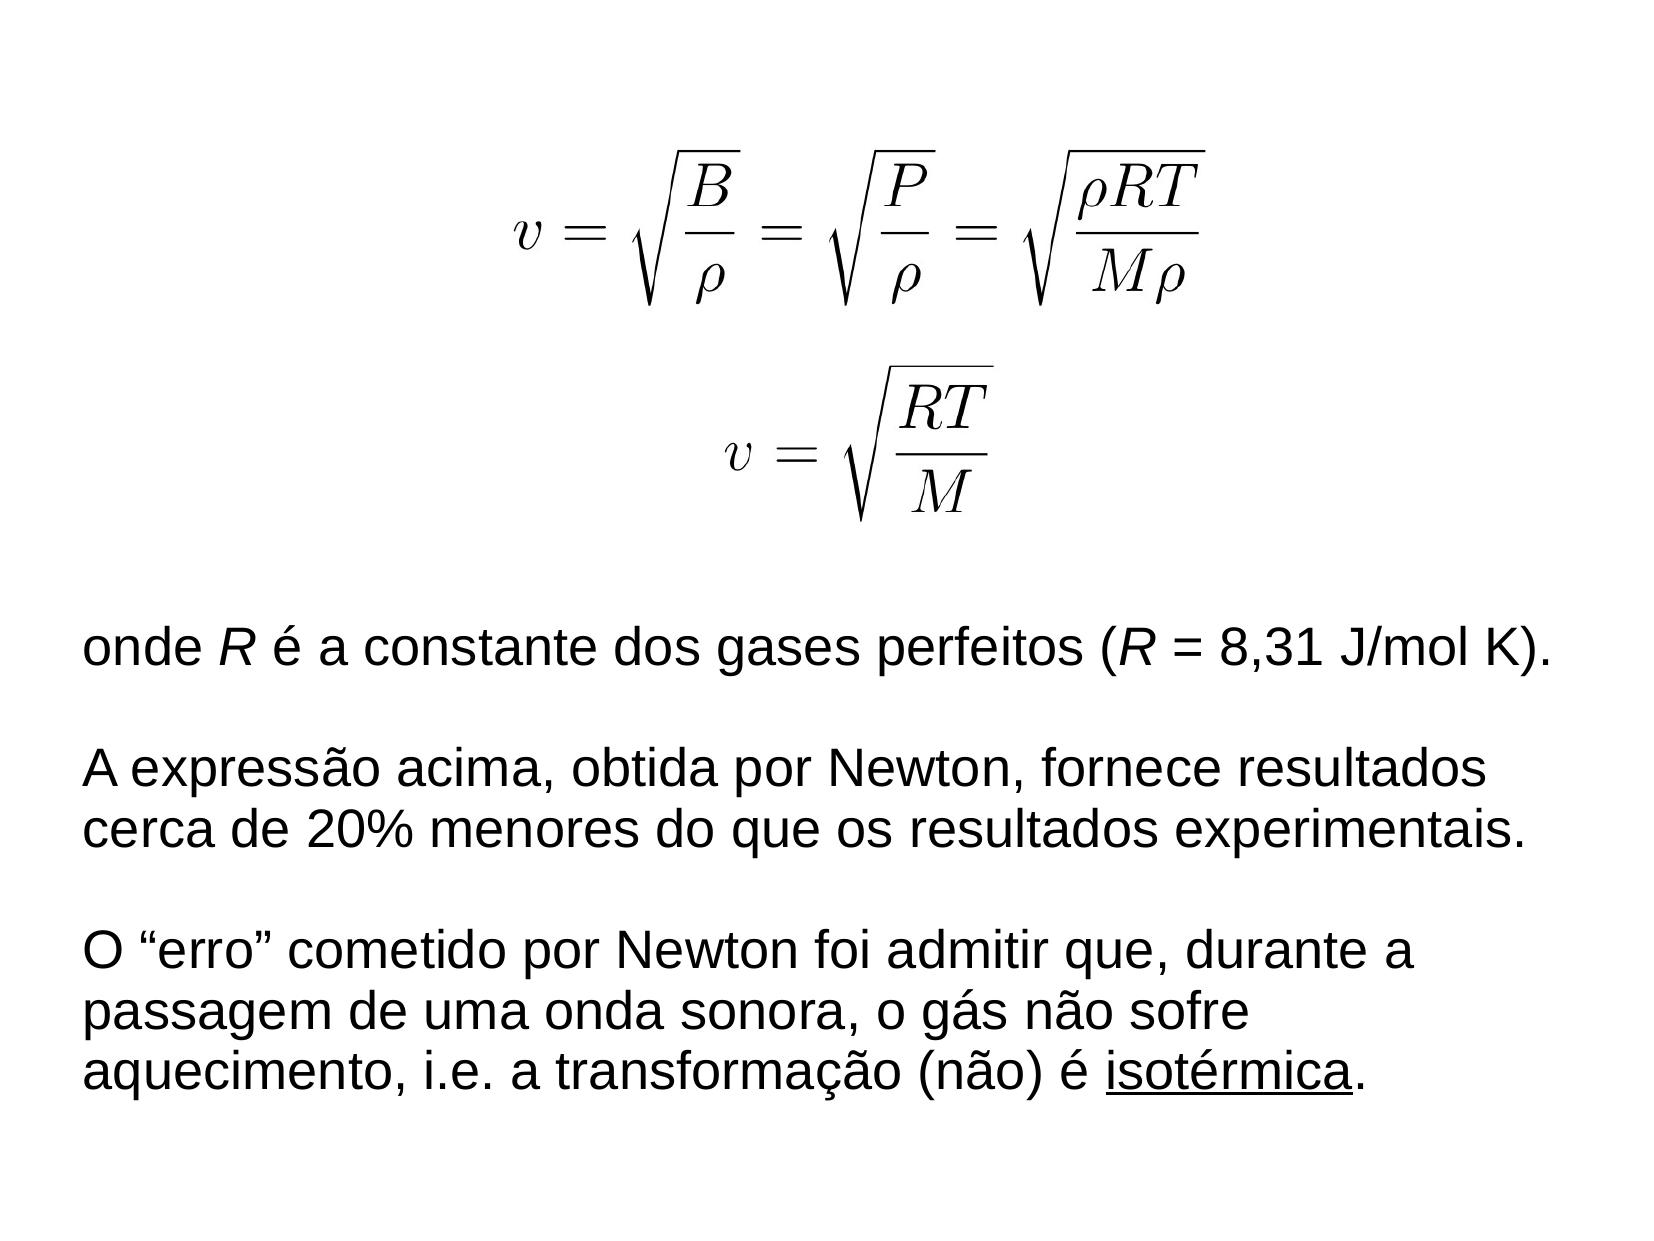

# onde R é a constante dos gases perfeitos (R = 8,31 J/mol K).
A expressão acima, obtida por Newton, fornece resultados cerca de 20% menores do que os resultados experimentais.
O “erro” cometido por Newton foi admitir que, durante a passagem de uma onda sonora, o gás não sofre aquecimento, i.e. a transformação (não) é isotérmica.